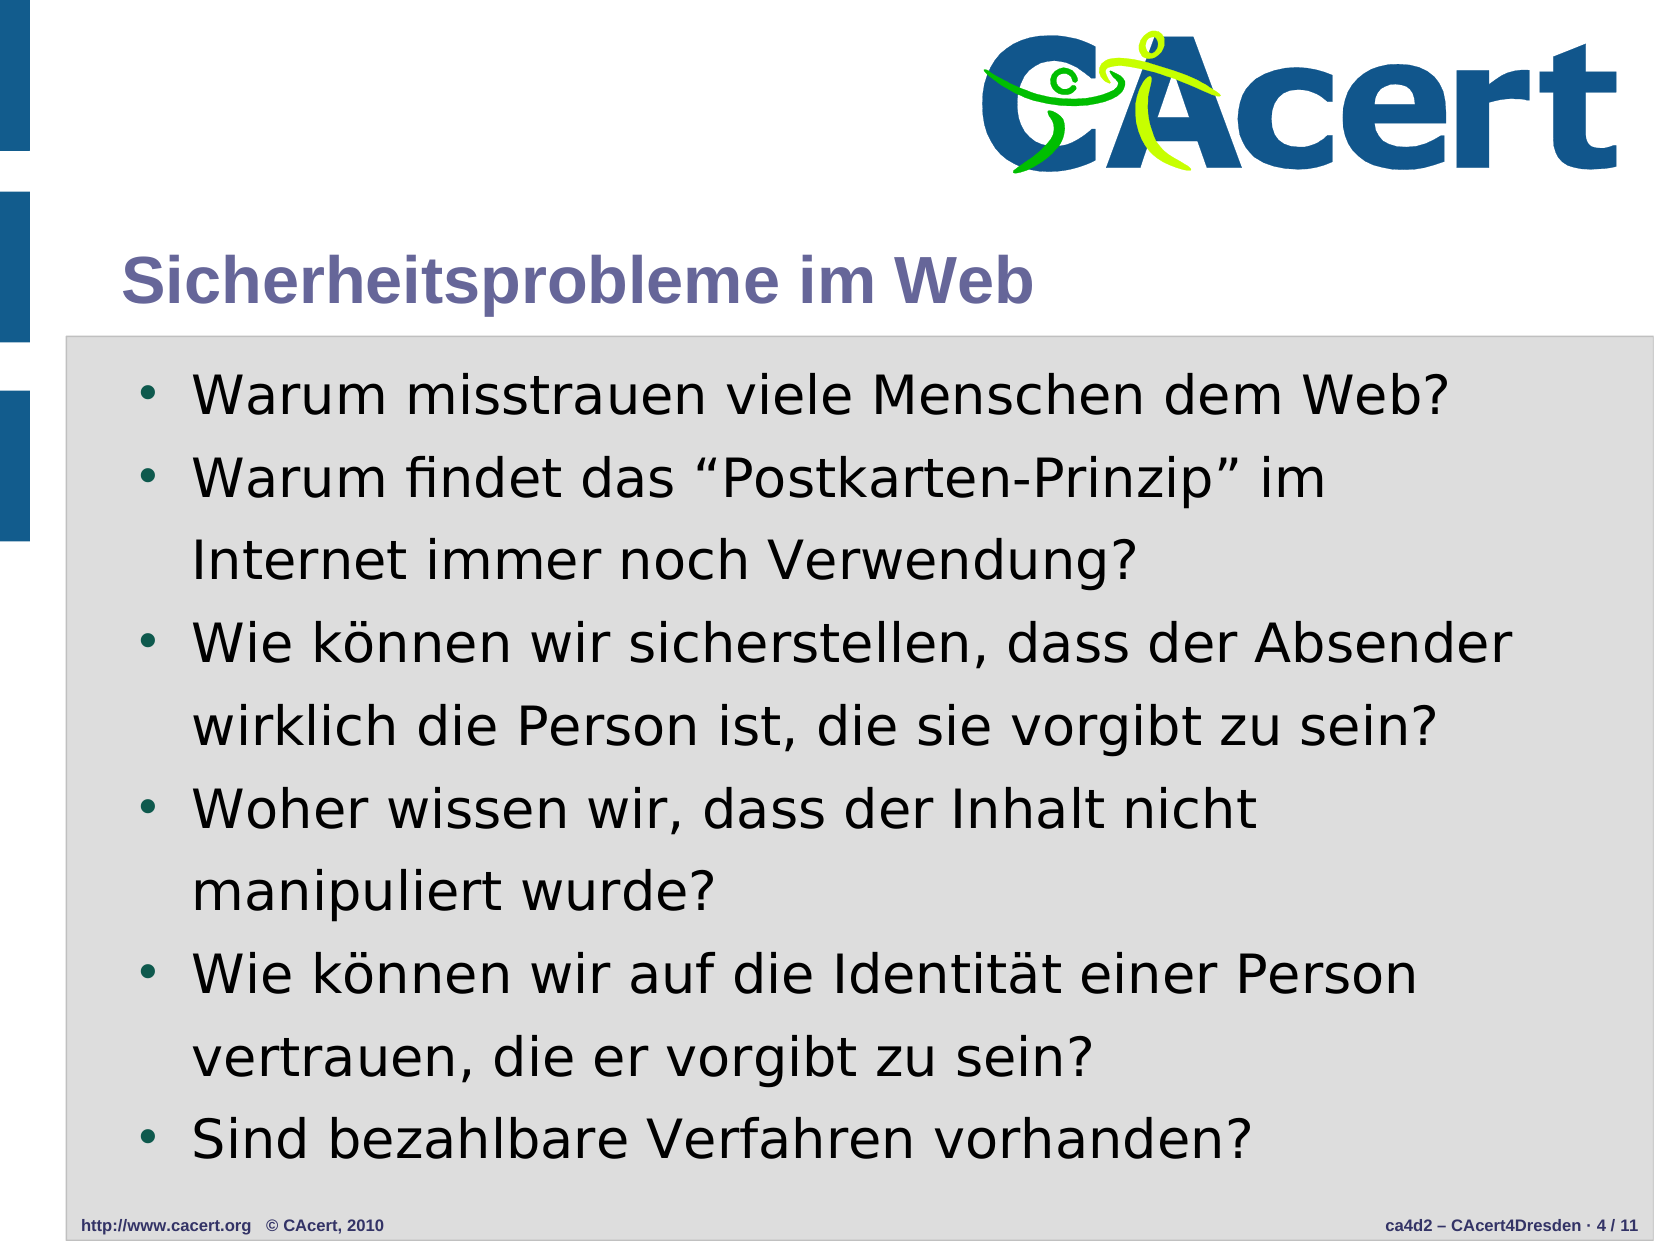

# Sicherheitsprobleme im Web
Warum misstrauen viele Menschen dem Web?
Warum findet das “Postkarten-Prinzip” im Internet immer noch Verwendung?
Wie können wir sicherstellen, dass der Absender wirklich die Person ist, die sie vorgibt zu sein?
Woher wissen wir, dass der Inhalt nicht manipuliert wurde?
Wie können wir auf die Identität einer Person vertrauen, die er vorgibt zu sein?
Sind bezahlbare Verfahren vorhanden?